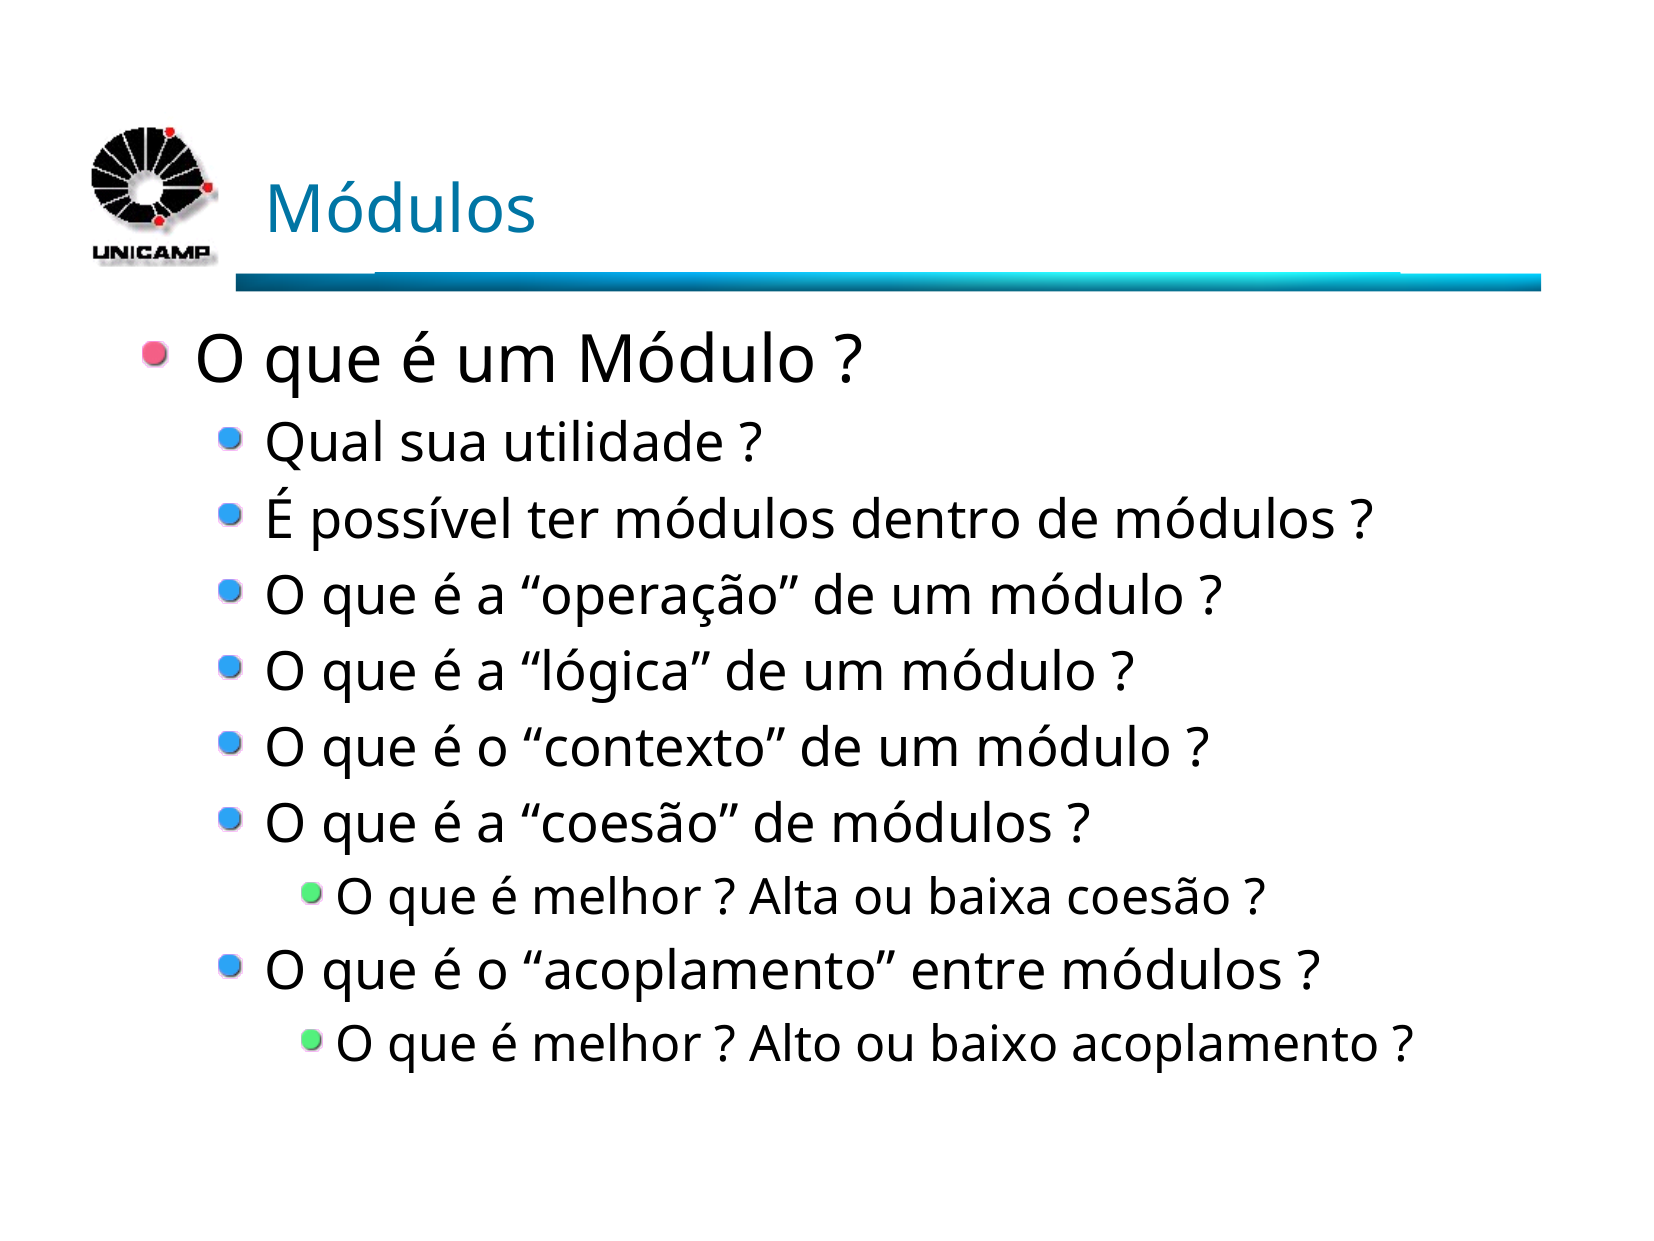

# Módulos
O que é um Módulo ?
Qual sua utilidade ?
É possível ter módulos dentro de módulos ?
O que é a “operação” de um módulo ?
O que é a “lógica” de um módulo ?
O que é o “contexto” de um módulo ?
O que é a “coesão” de módulos ?
O que é melhor ? Alta ou baixa coesão ?
O que é o “acoplamento” entre módulos ?
O que é melhor ? Alto ou baixo acoplamento ?